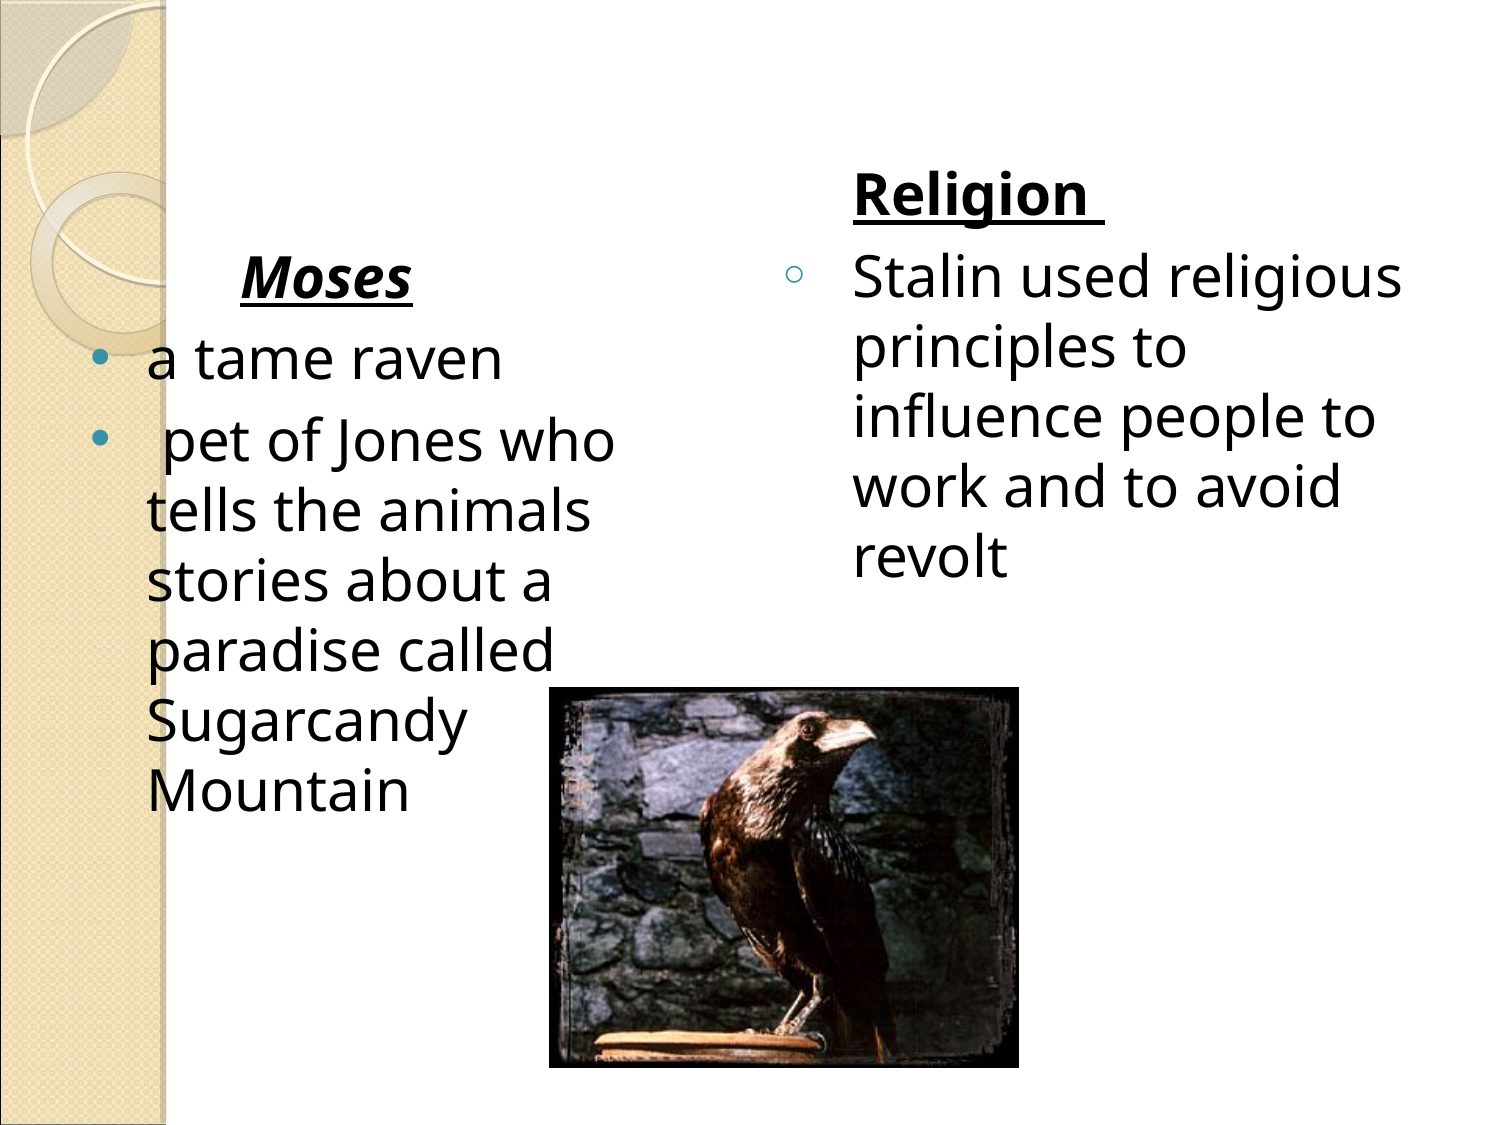

# Moses
a tame raven
 pet of Jones who tells the animals stories about a paradise called Sugarcandy Mountain
	Religion
Stalin used religious principles to influence people to work and to avoid revolt